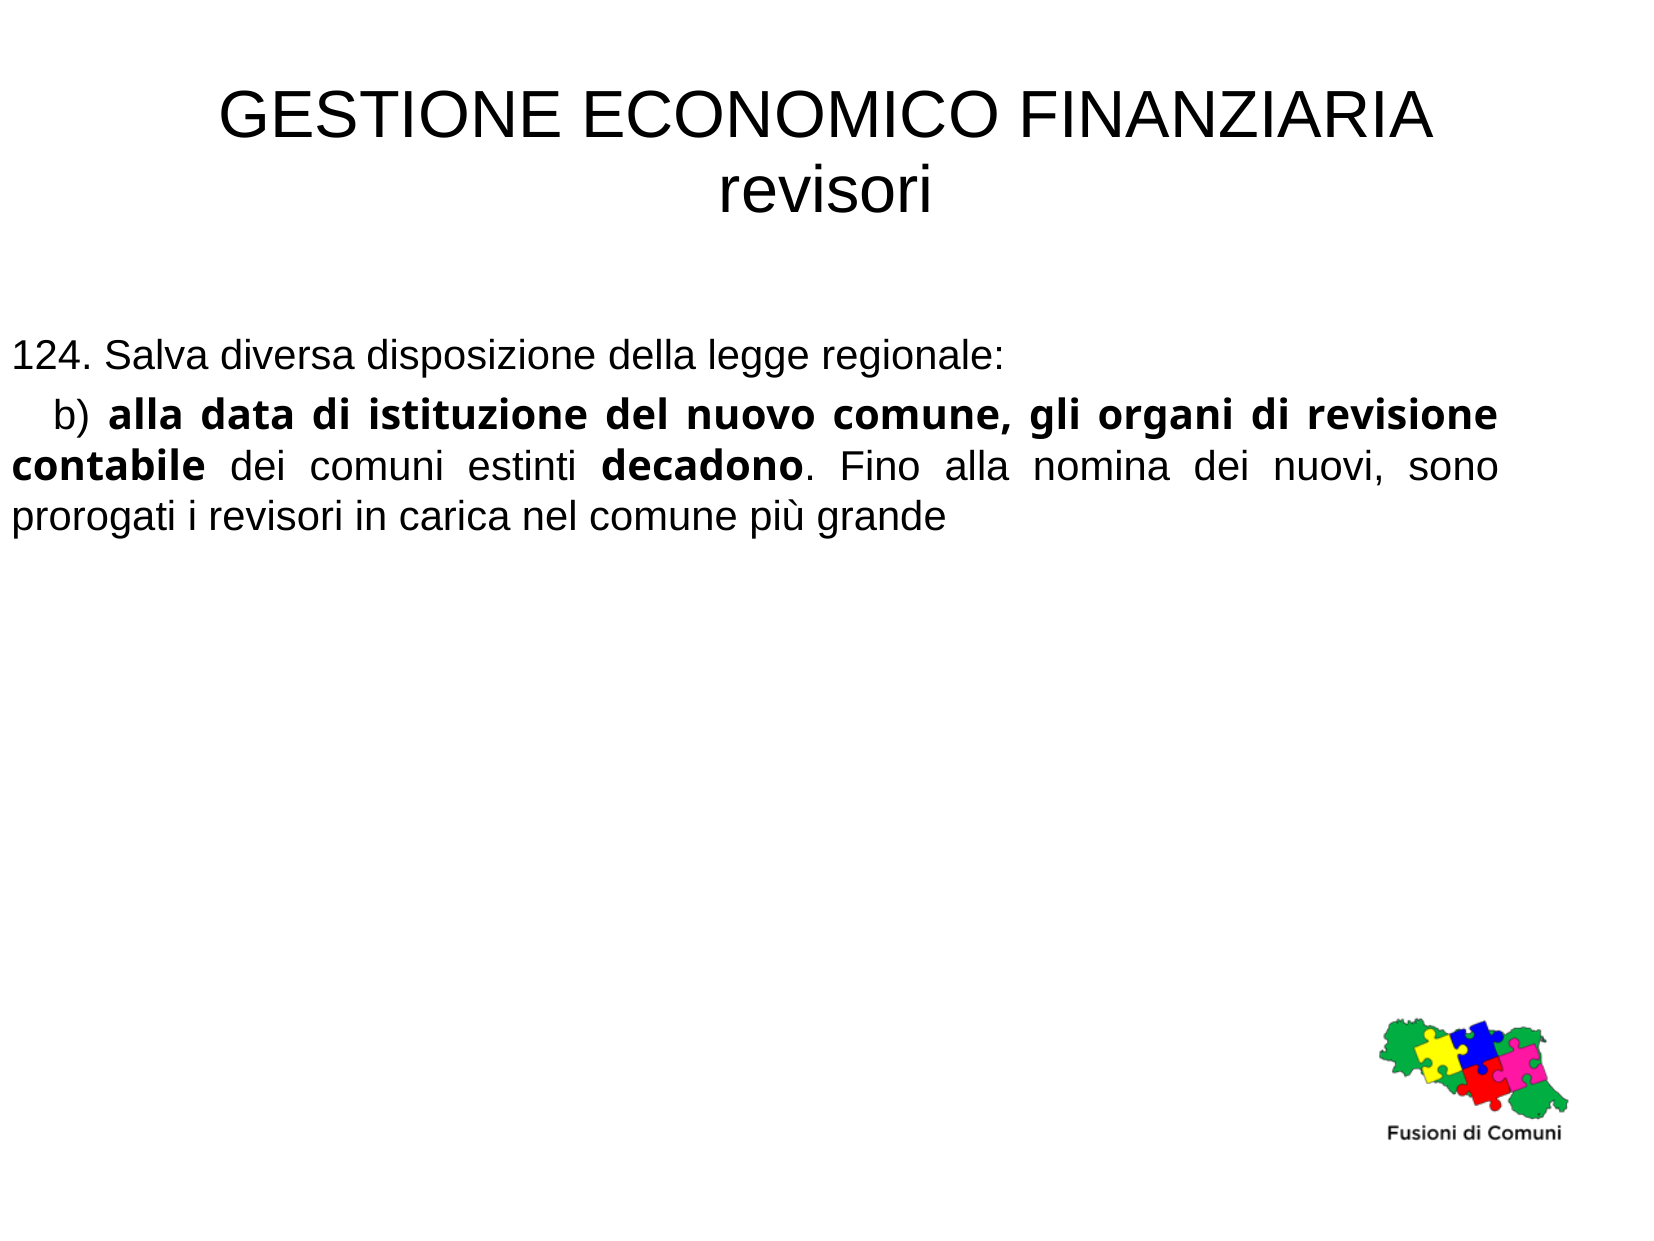

# GESTIONE ECONOMICO FINANZIARIA revisori
124. Salva diversa disposizione della legge regionale:
b) alla data di istituzione del nuovo comune, gli organi di revisione contabile dei comuni estinti decadono. Fino alla nomina dei nuovi, sono prorogati i revisori in carica nel comune più grande